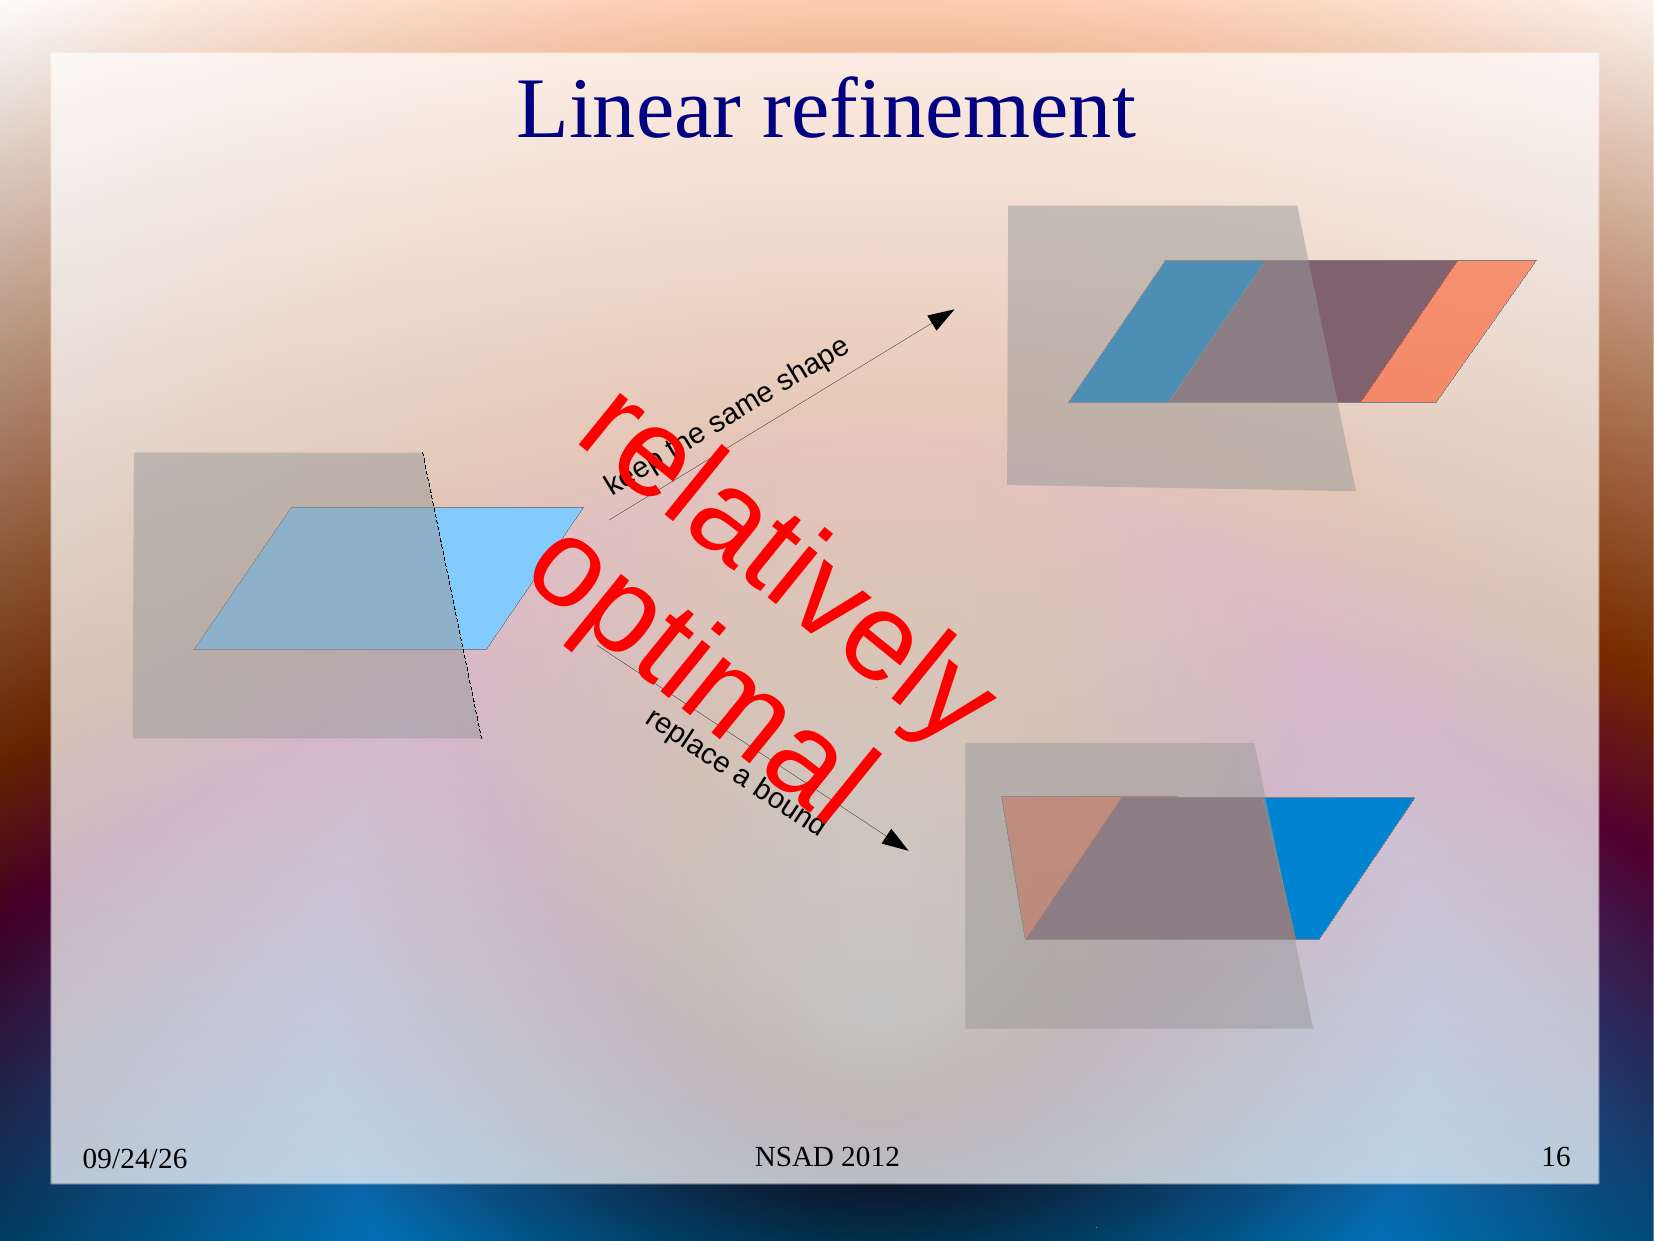

# Linear refinement
keep the same shape
relatively optimal
replace a bound
NSAD 2012
16